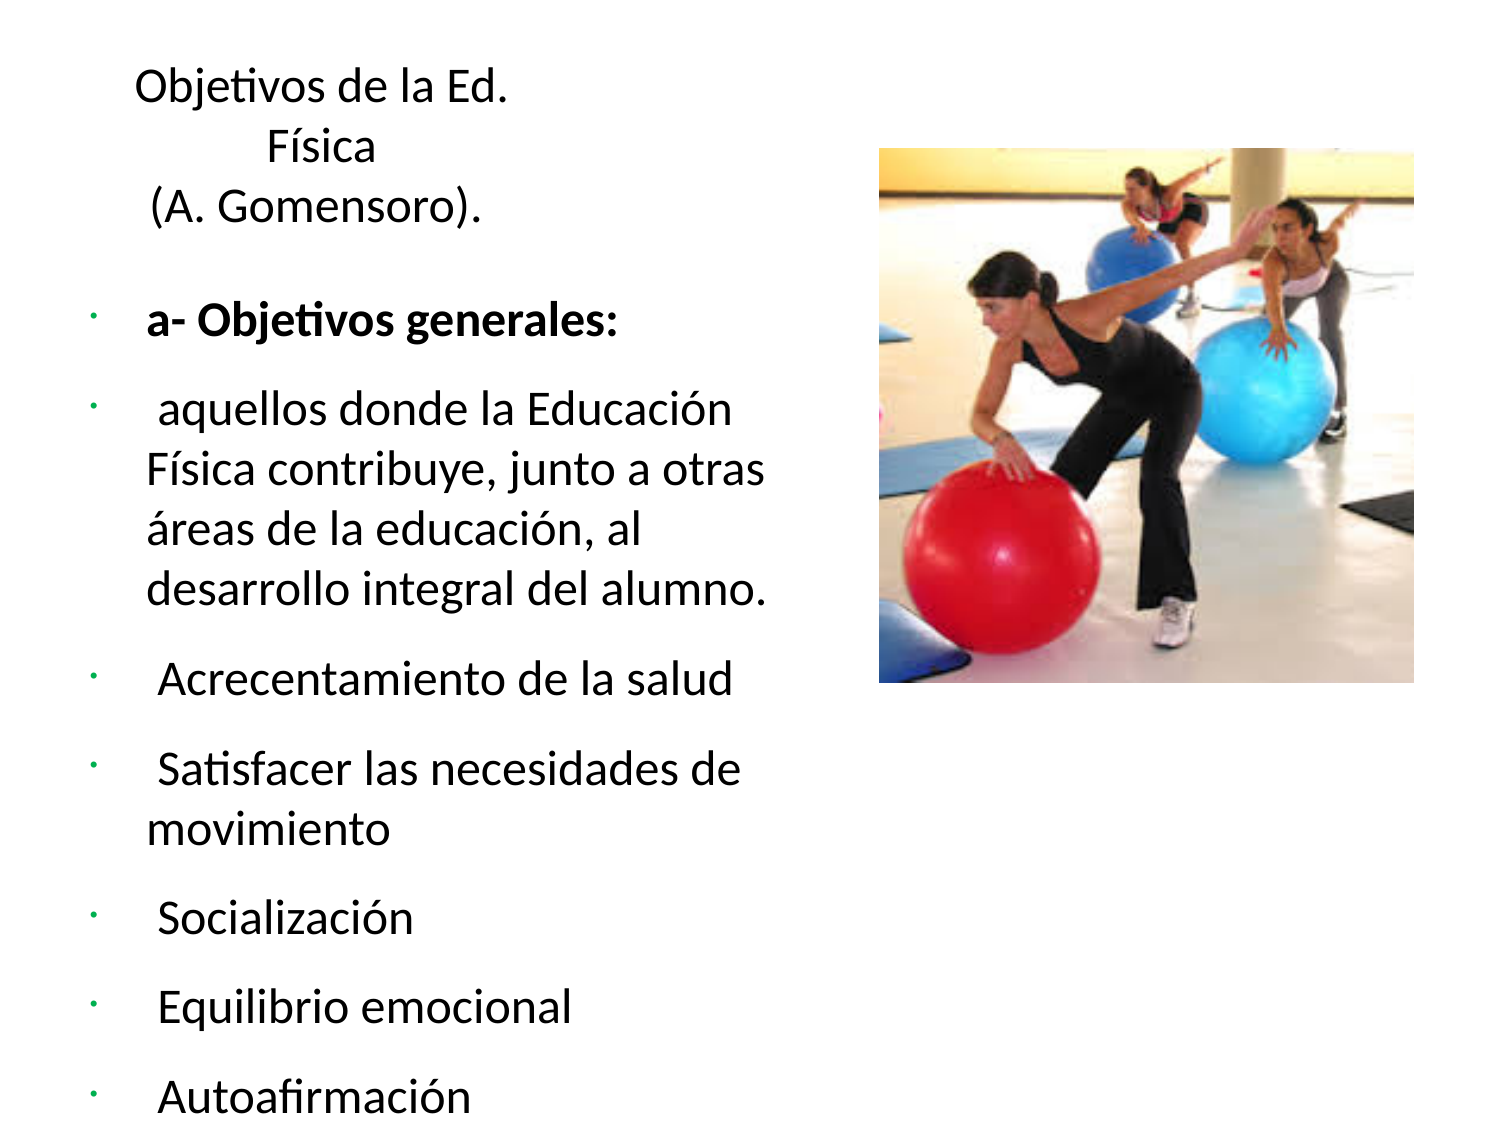

# Objetivos de la Ed. Física (A. Gomensoro).
a- Objetivos generales:
 aquellos donde la Educación Física contribuye, junto a otras áreas de la educación, al desarrollo integral del alumno.
 Acrecentamiento de la salud
 Satisfacer las necesidades de movimiento
 Socialización
 Equilibrio emocional
 Autoafirmación
 Sentido ético.